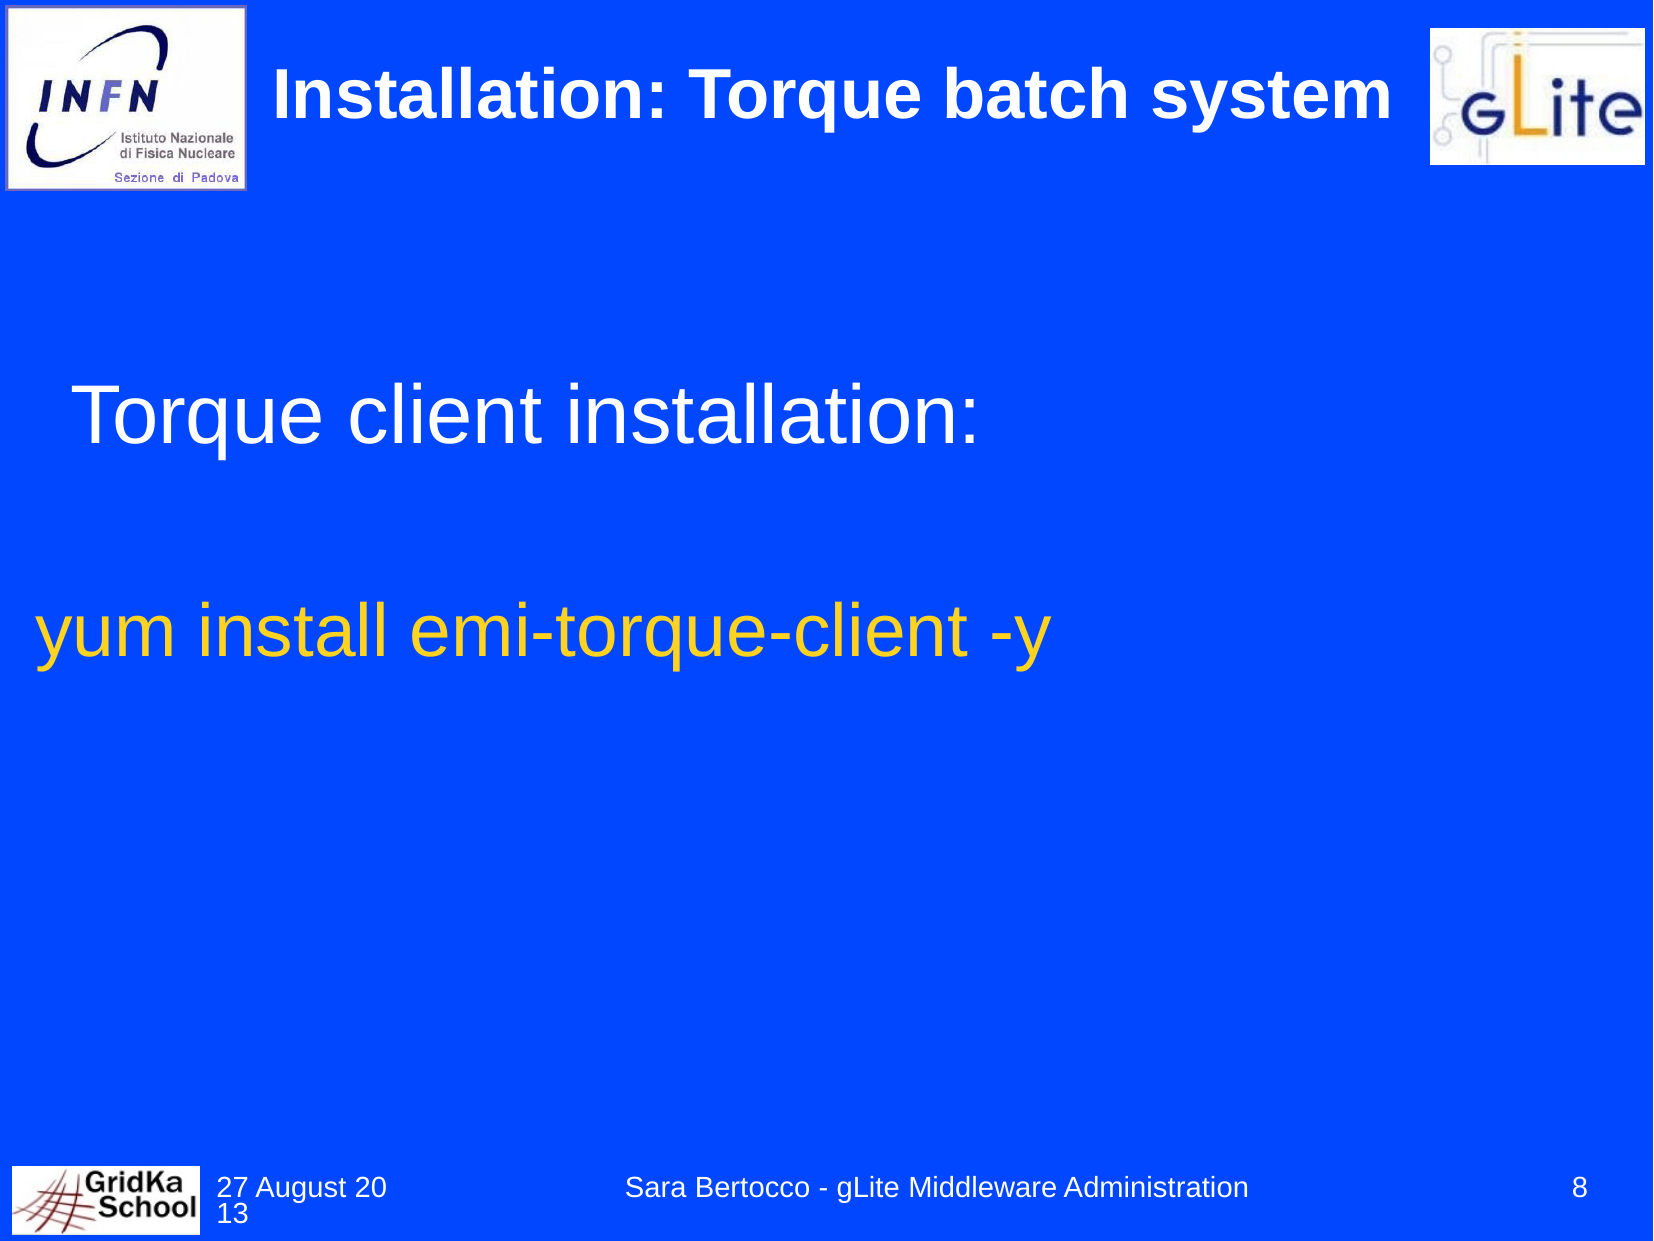

# Installation: Torque batch system
Torque client installation:
yum install emi-torque-client -y
27 August 2013
Sara Bertocco - gLite Middleware Administration
8